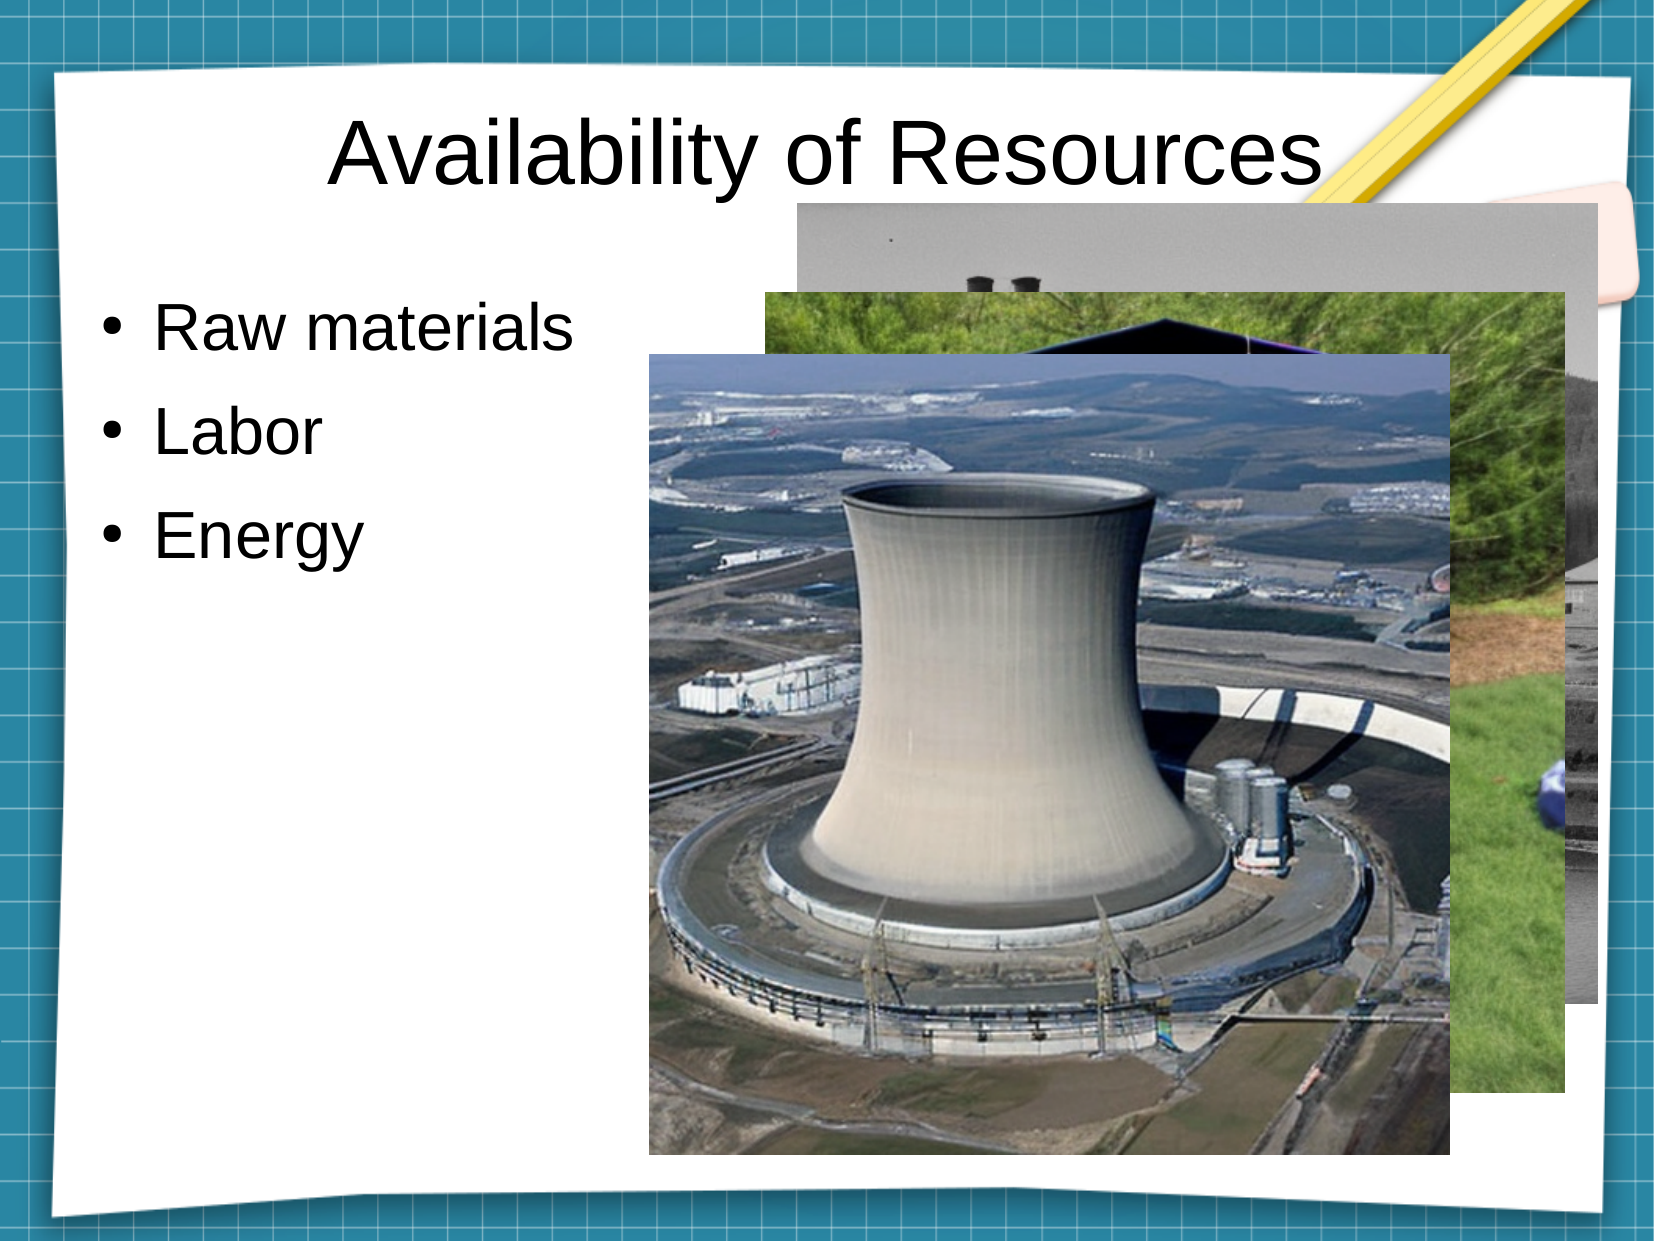

# Availability of Resources
Raw materials
Labor
Energy